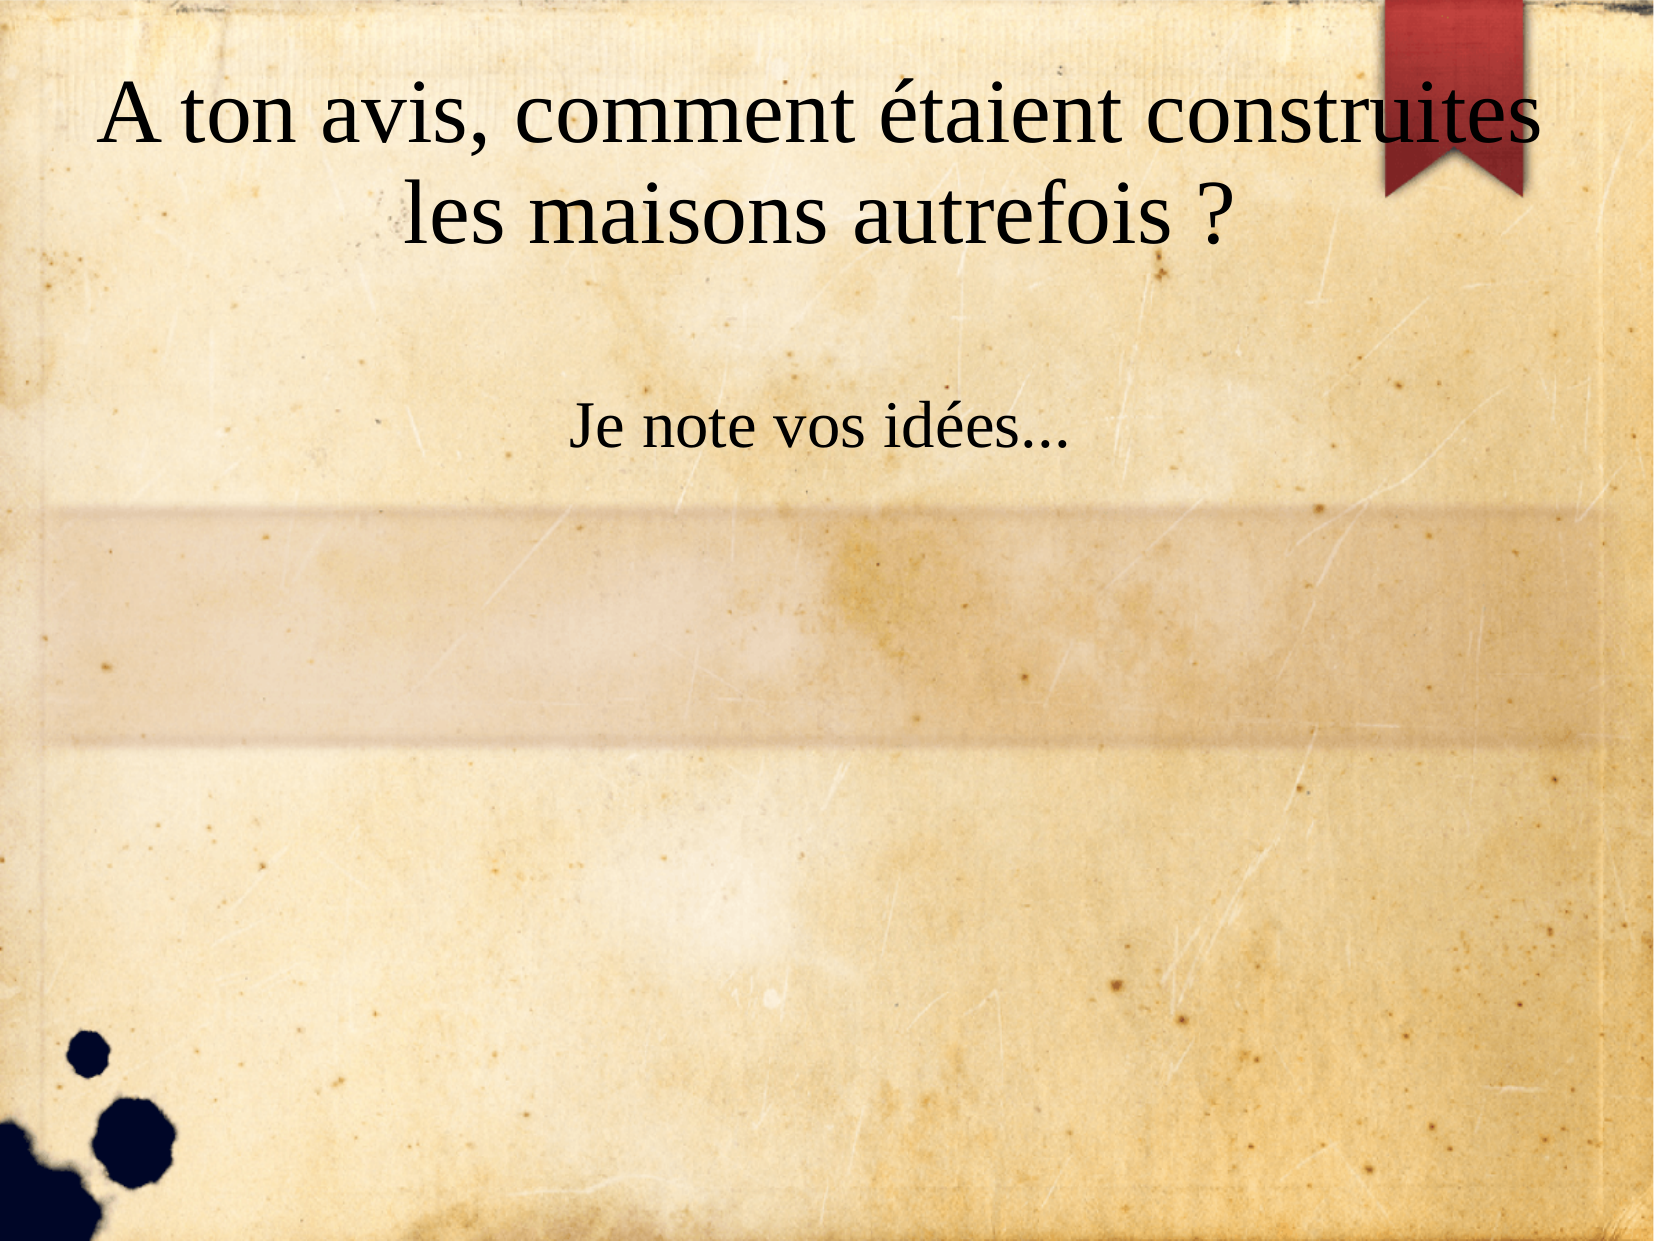

# A ton avis, comment étaient construites les maisons autrefois ?
Je note vos idées...